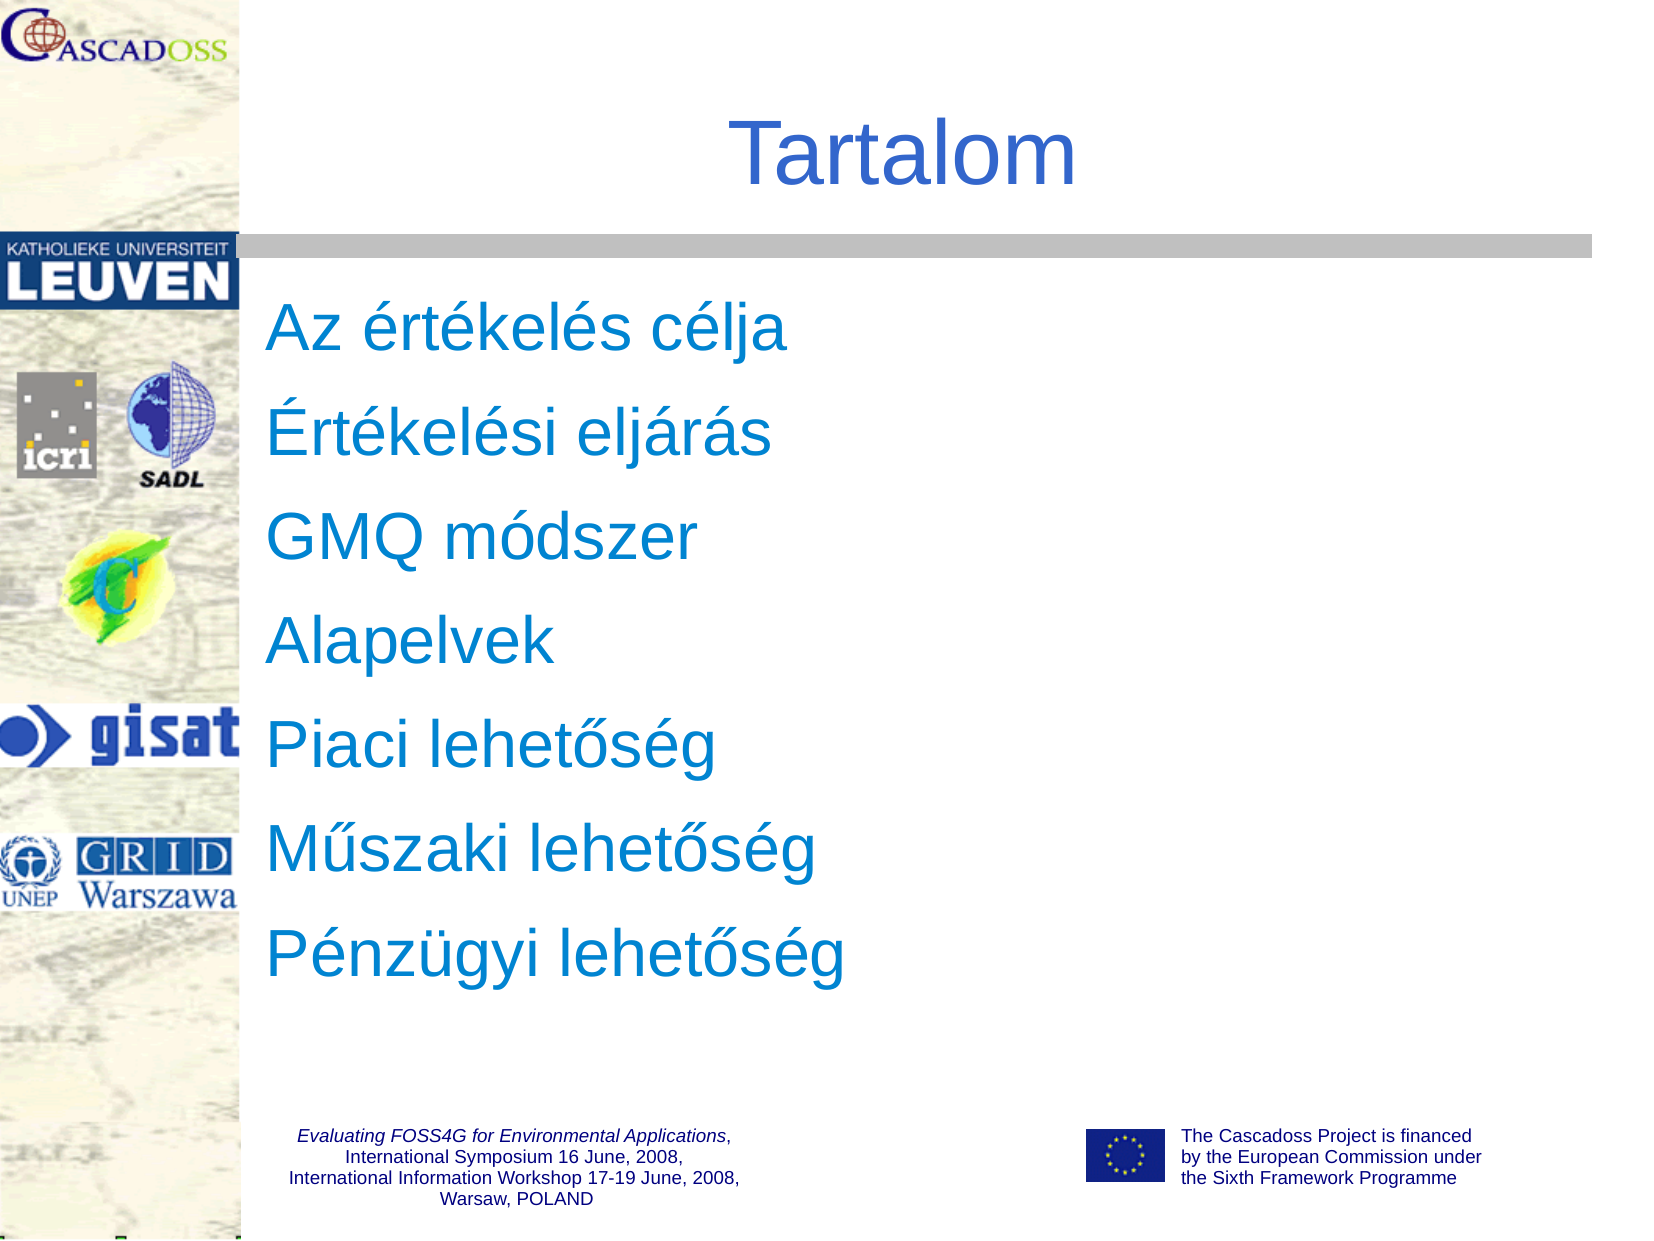

# Tartalom
Az értékelés célja
Értékelési eljárás
GMQ módszer
Alapelvek
Piaci lehetőség
Műszaki lehetőség
Pénzügyi lehetőség